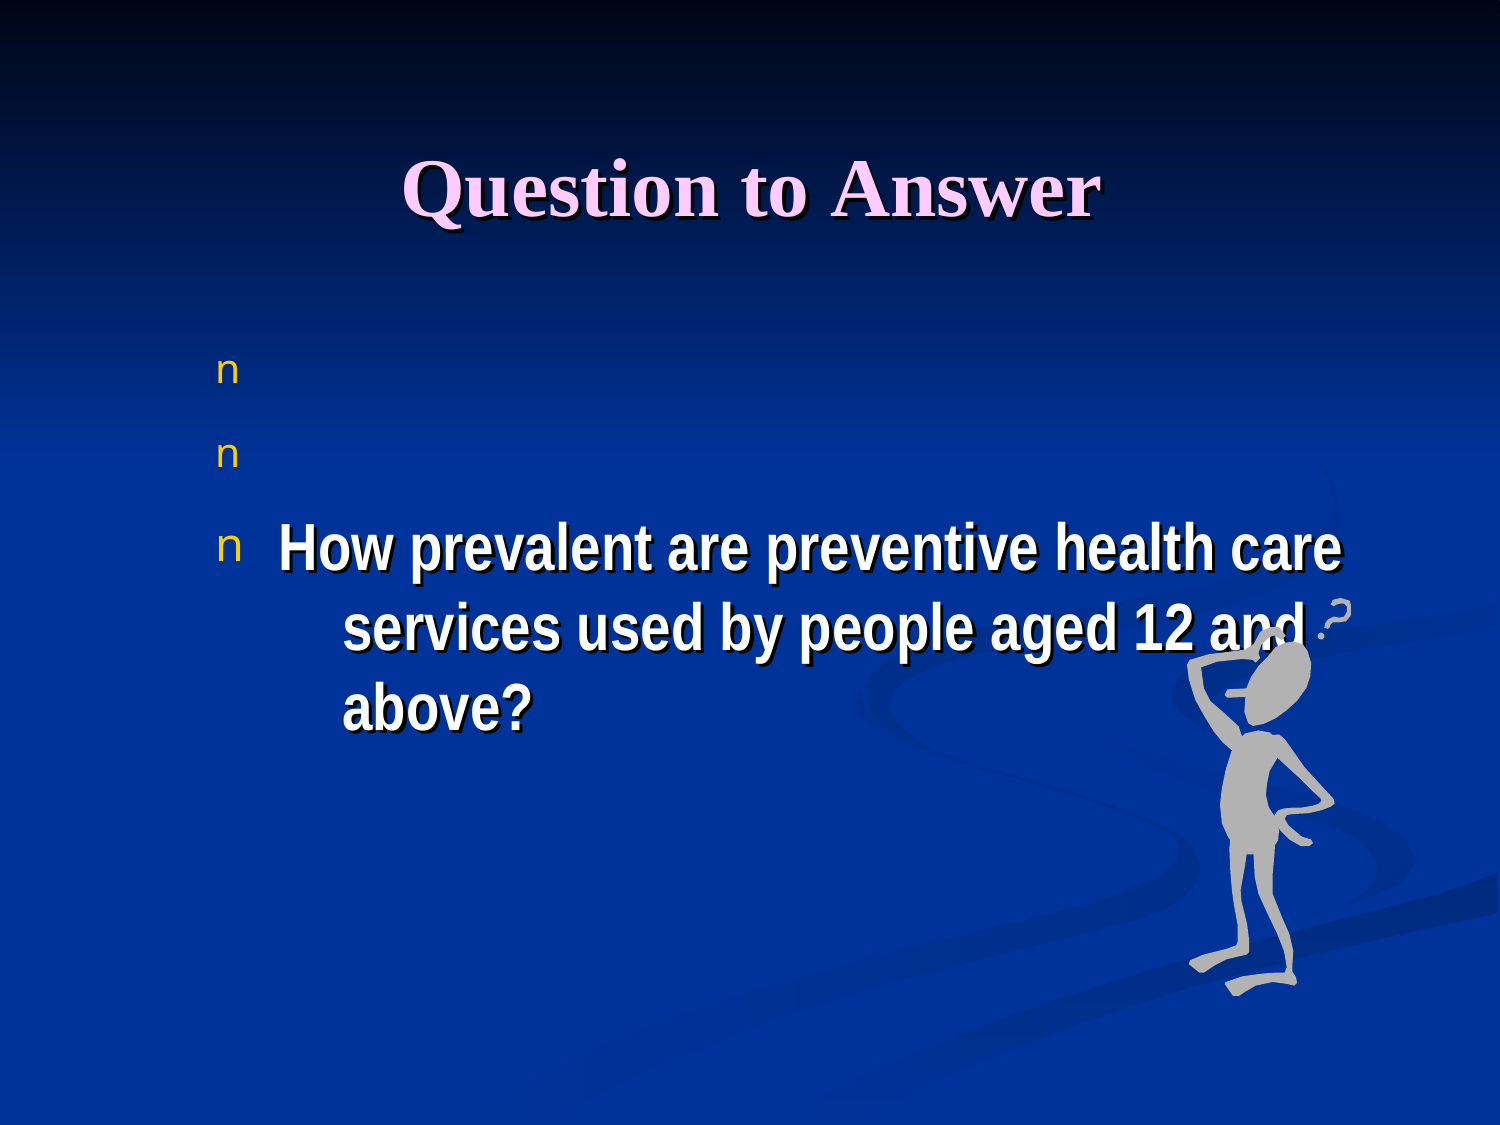

# Question to Answer
How prevalent are preventive health care services used by people aged 12 and above?